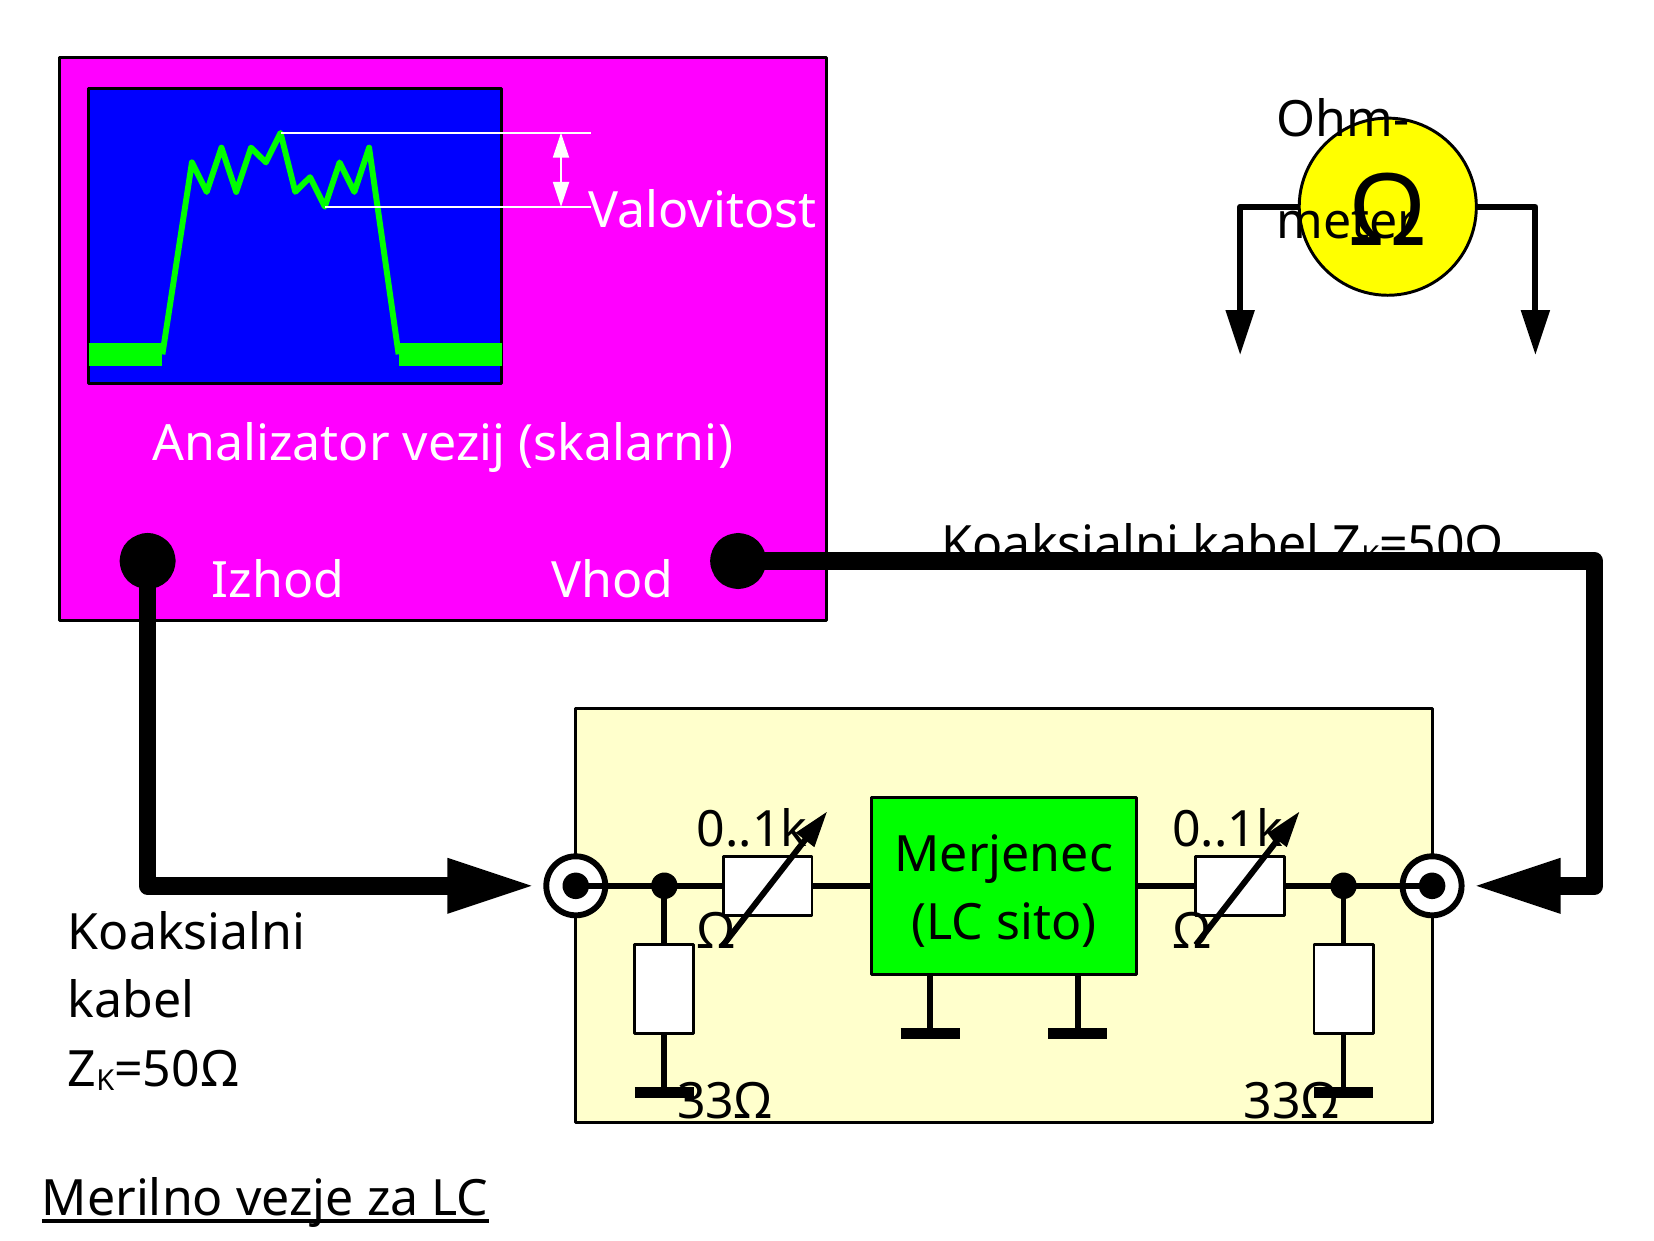

Ohm-meter
Analizator vezij (skalarni)
Izhod Vhod
Ω
Valovitost
Koaksialni kabel ZK=50Ω
0..1kΩ
0..1kΩ
Merjenec
(LC sito)
Koaksialni kabel
ZK=50Ω
33Ω
33Ω
Merilno vezje za LC sita